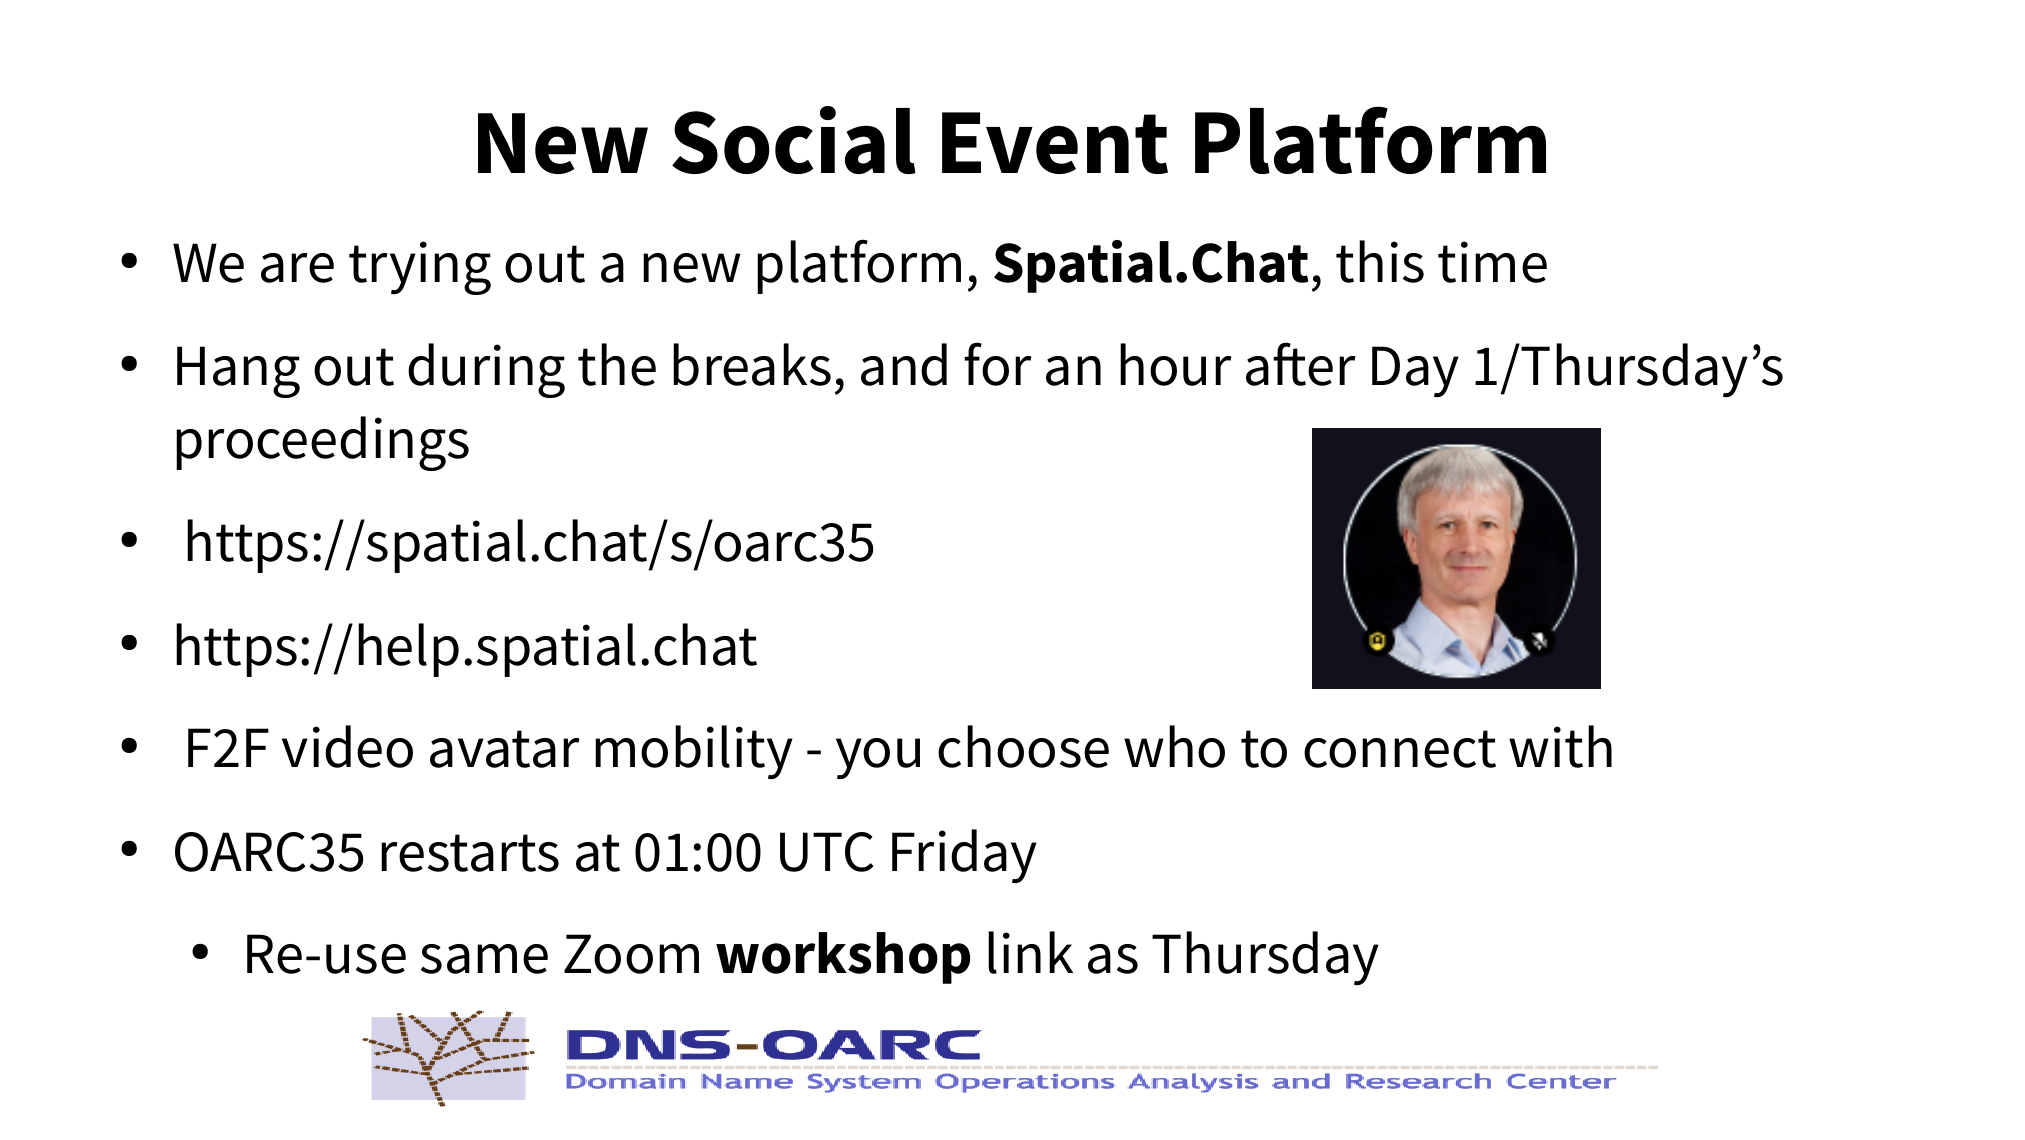

# New Social Event Platform
We are trying out a new platform, Spatial.Chat, this time
Hang out during the breaks, and for an hour after Day 1/Thursday’s proceedings
 https://spatial.chat/s/oarc35
https://help.spatial.chat
 F2F video avatar mobility - you choose who to connect with
OARC35 restarts at 01:00 UTC Friday
Re-use same Zoom workshop link as Thursday